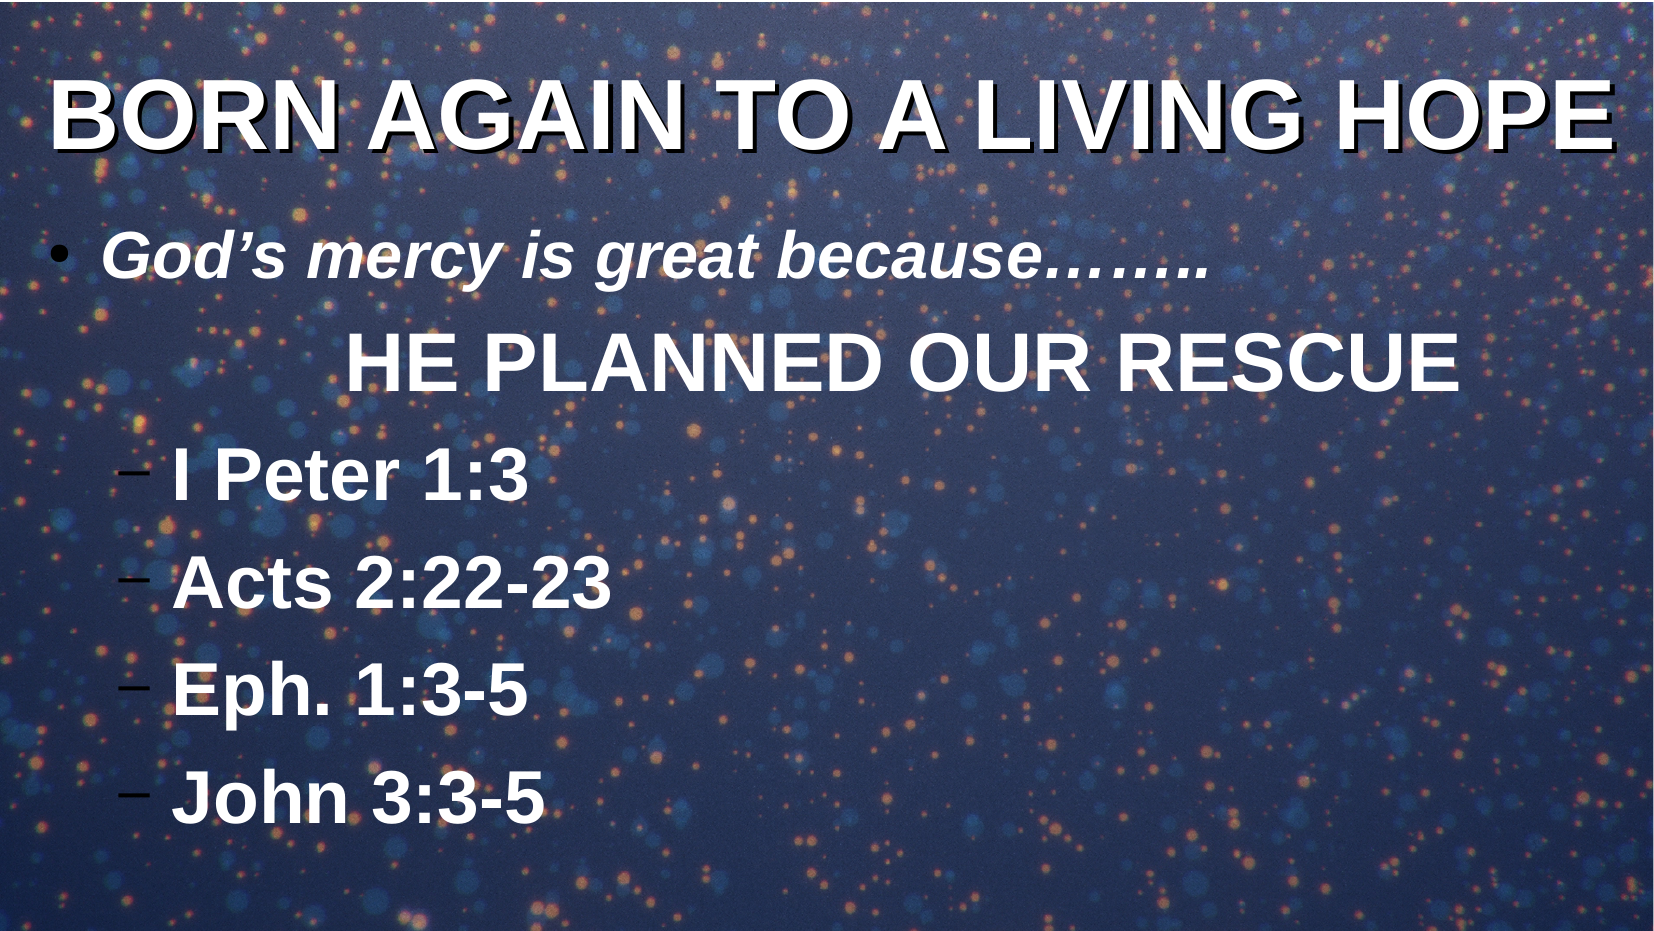

# BORN AGAIN TO A LIVING HOPE
God’s mercy is great because……..
HE PLANNED OUR RESCUE
I Peter 1:3
Acts 2:22-23
Eph. 1:3-5
John 3:3-5